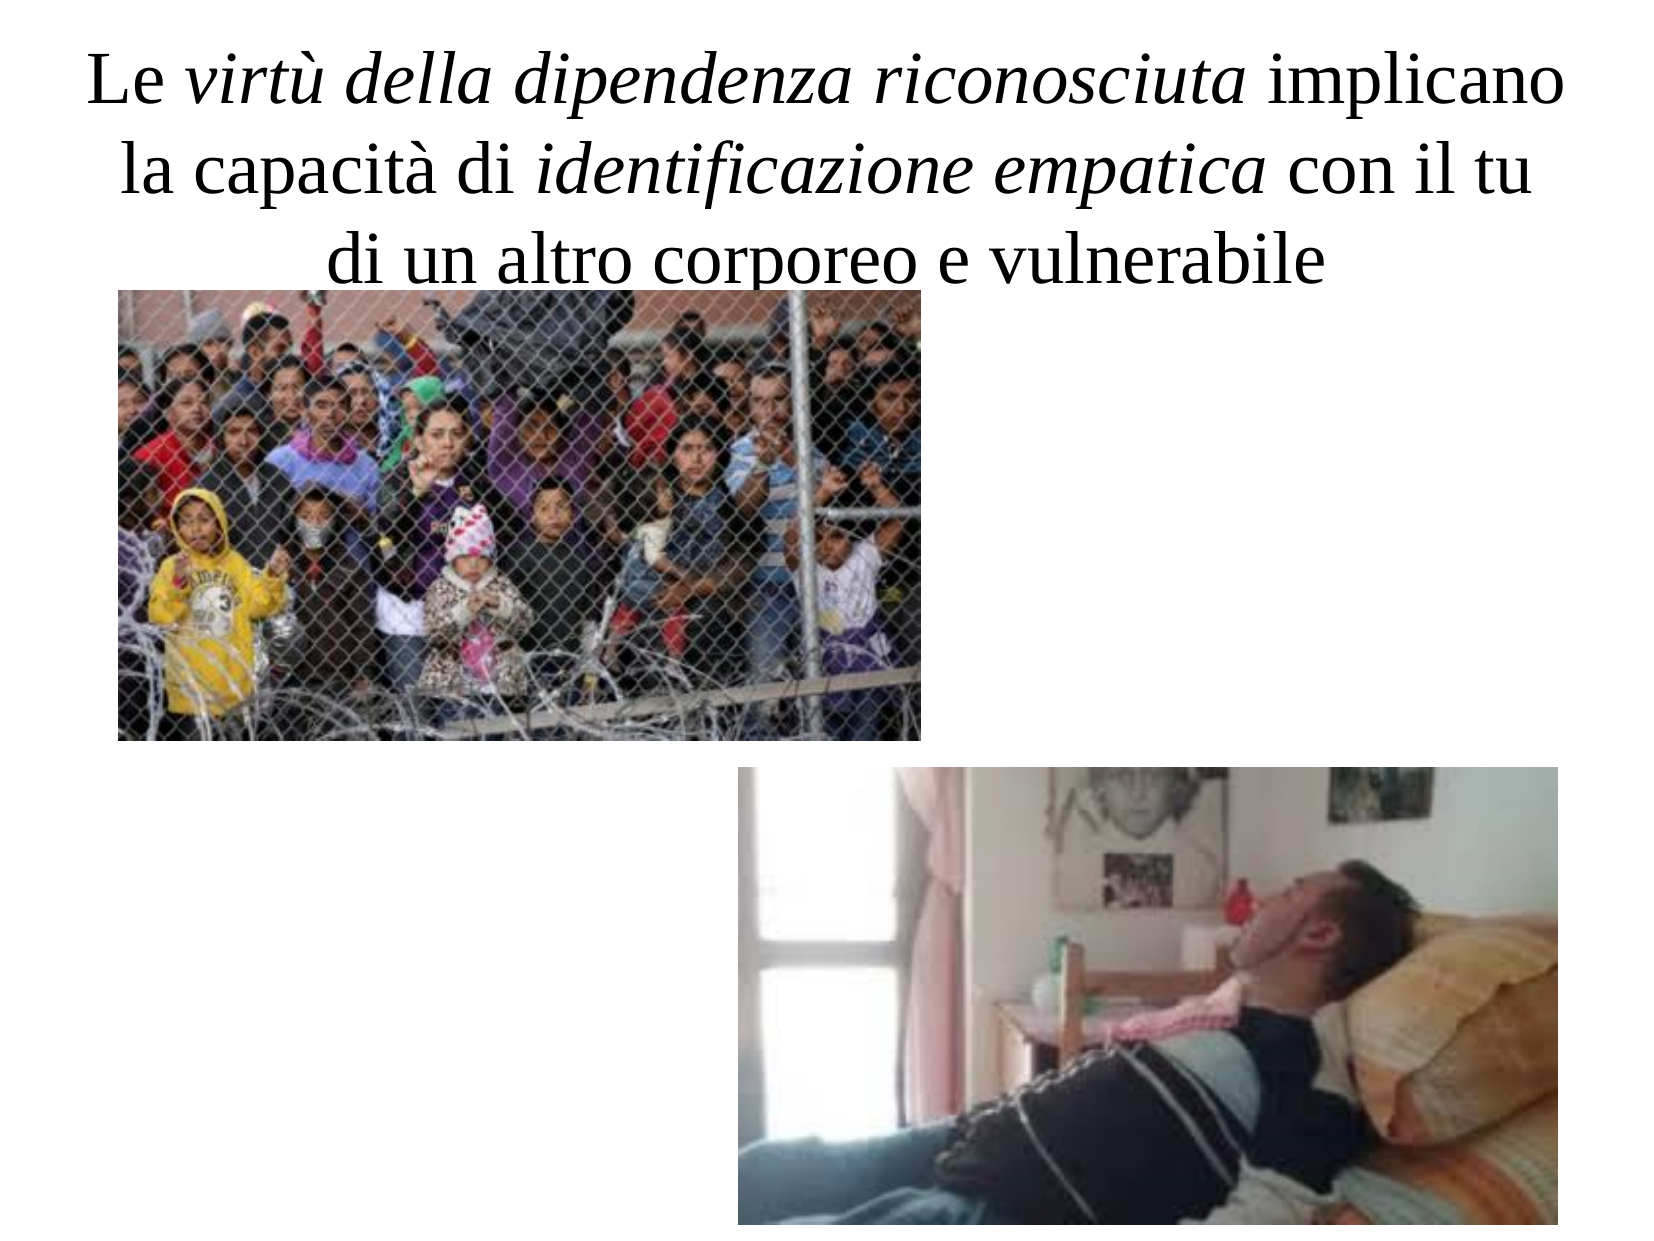

# Le virtù della dipendenza riconosciuta implicano la capacità di identificazione empatica con il tu di un altro corporeo e vulnerabile